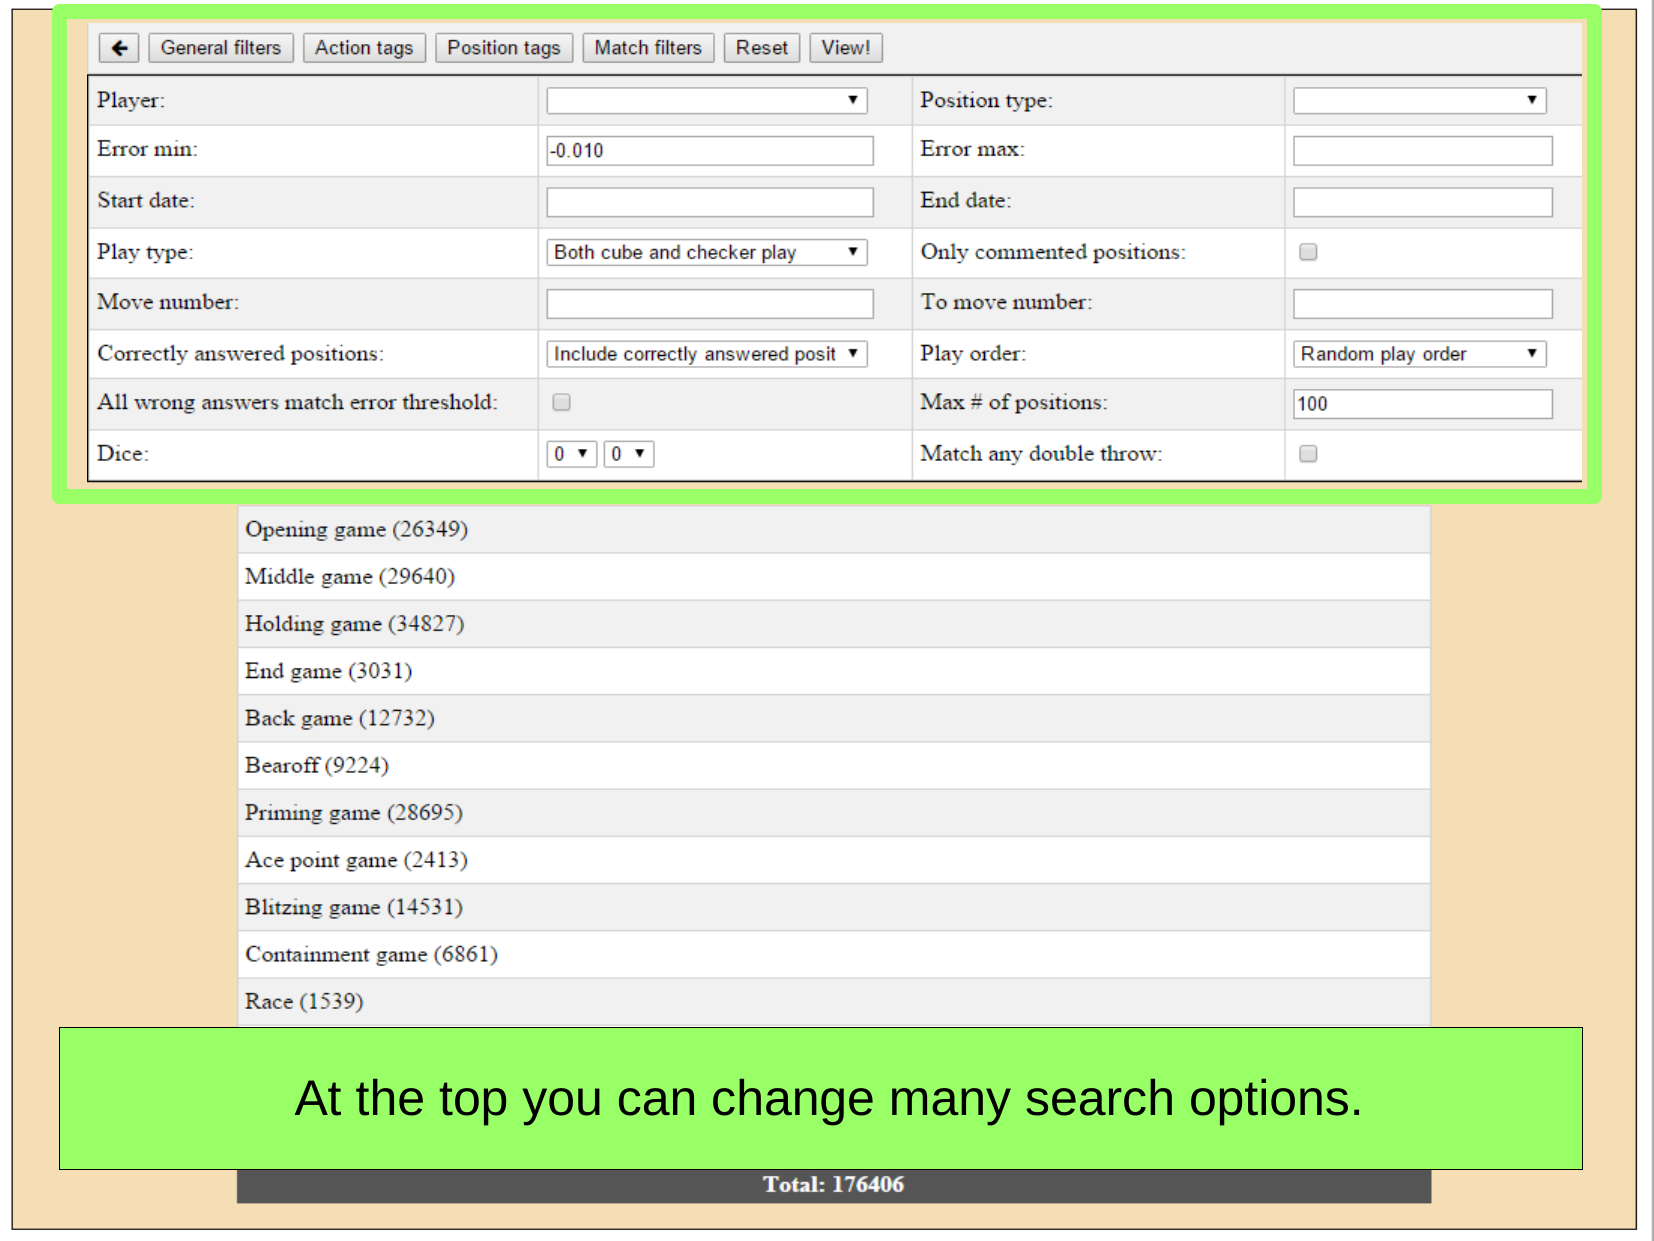

# Backgammon Studio
At the top you can change many search options.